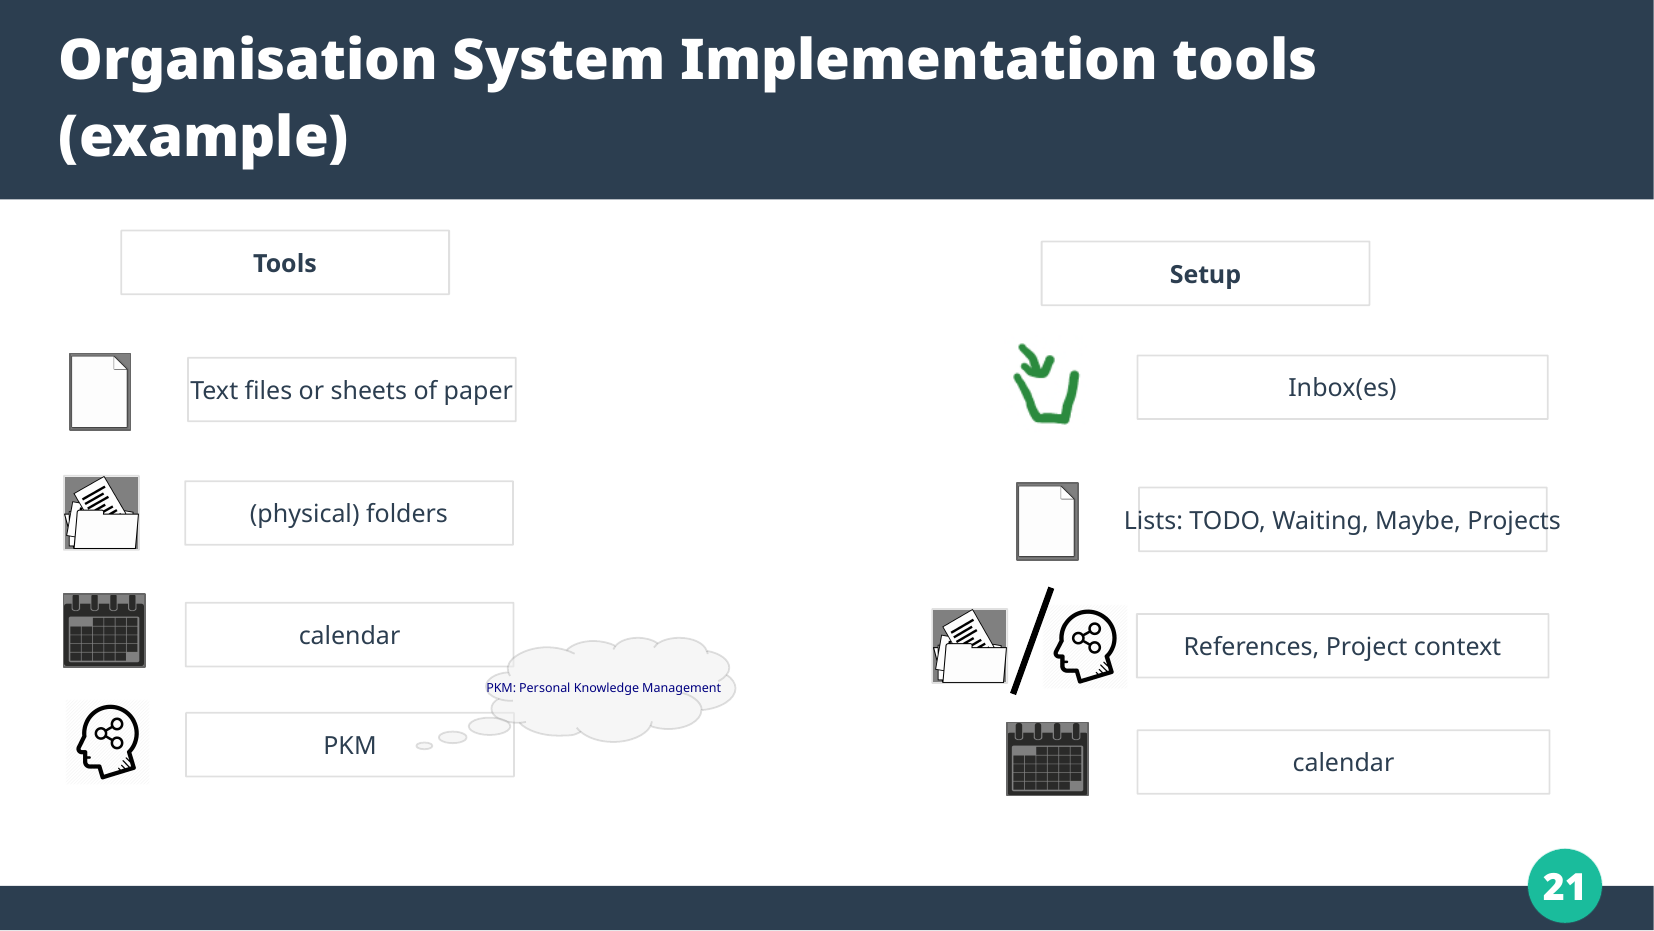

# Organisation System Implementation tools (example)
Tools
Setup
Inbox(es)
Text files or sheets of paper
(physical) folders
Lists: TODO, Waiting, Maybe, Projects
calendar
References, Project context
 PKM: Personal Knowledge Management
PKM
calendar